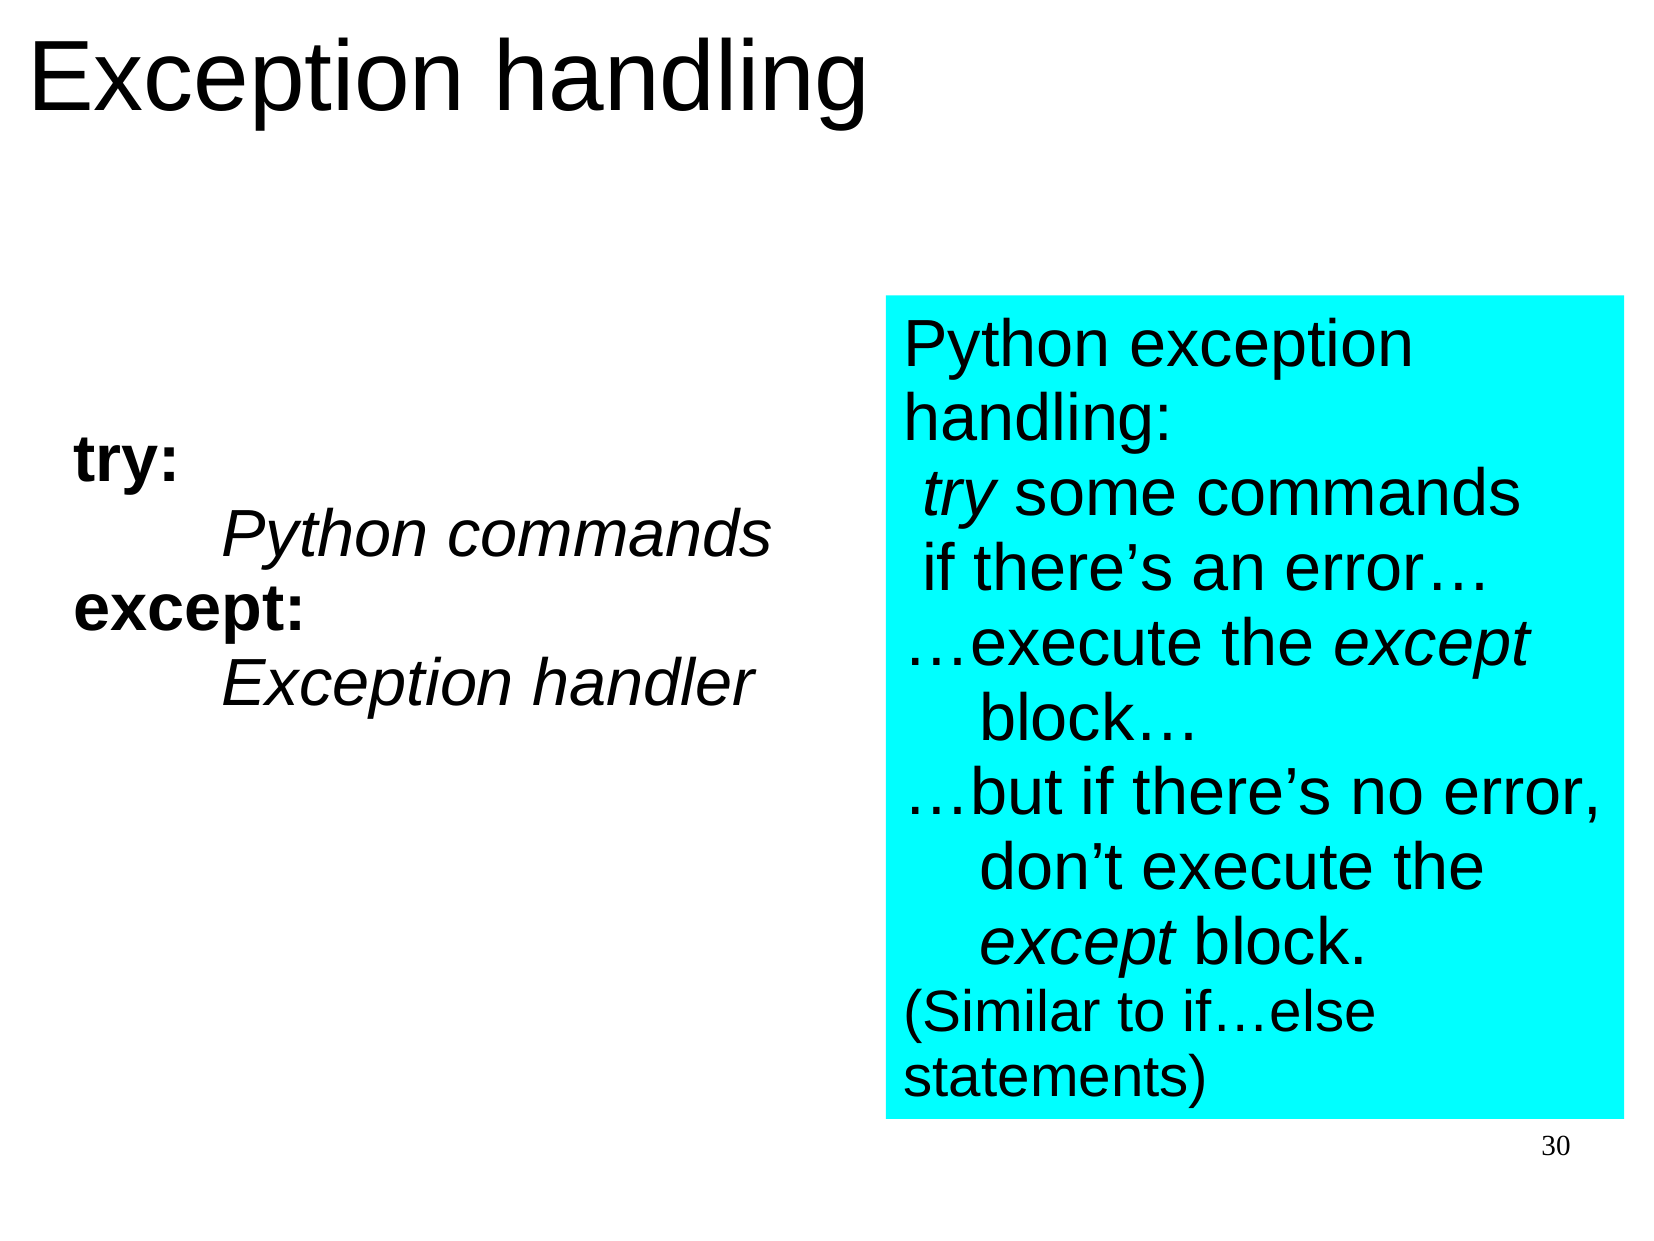

Exception handling
Python exception handling:
 try some commands
 if there’s an error…
…execute the except block…
…but if there’s no error, don’t execute the except block.
(Similar to if…else statements)
try:
		Python commands
except:
		Exception handler
30